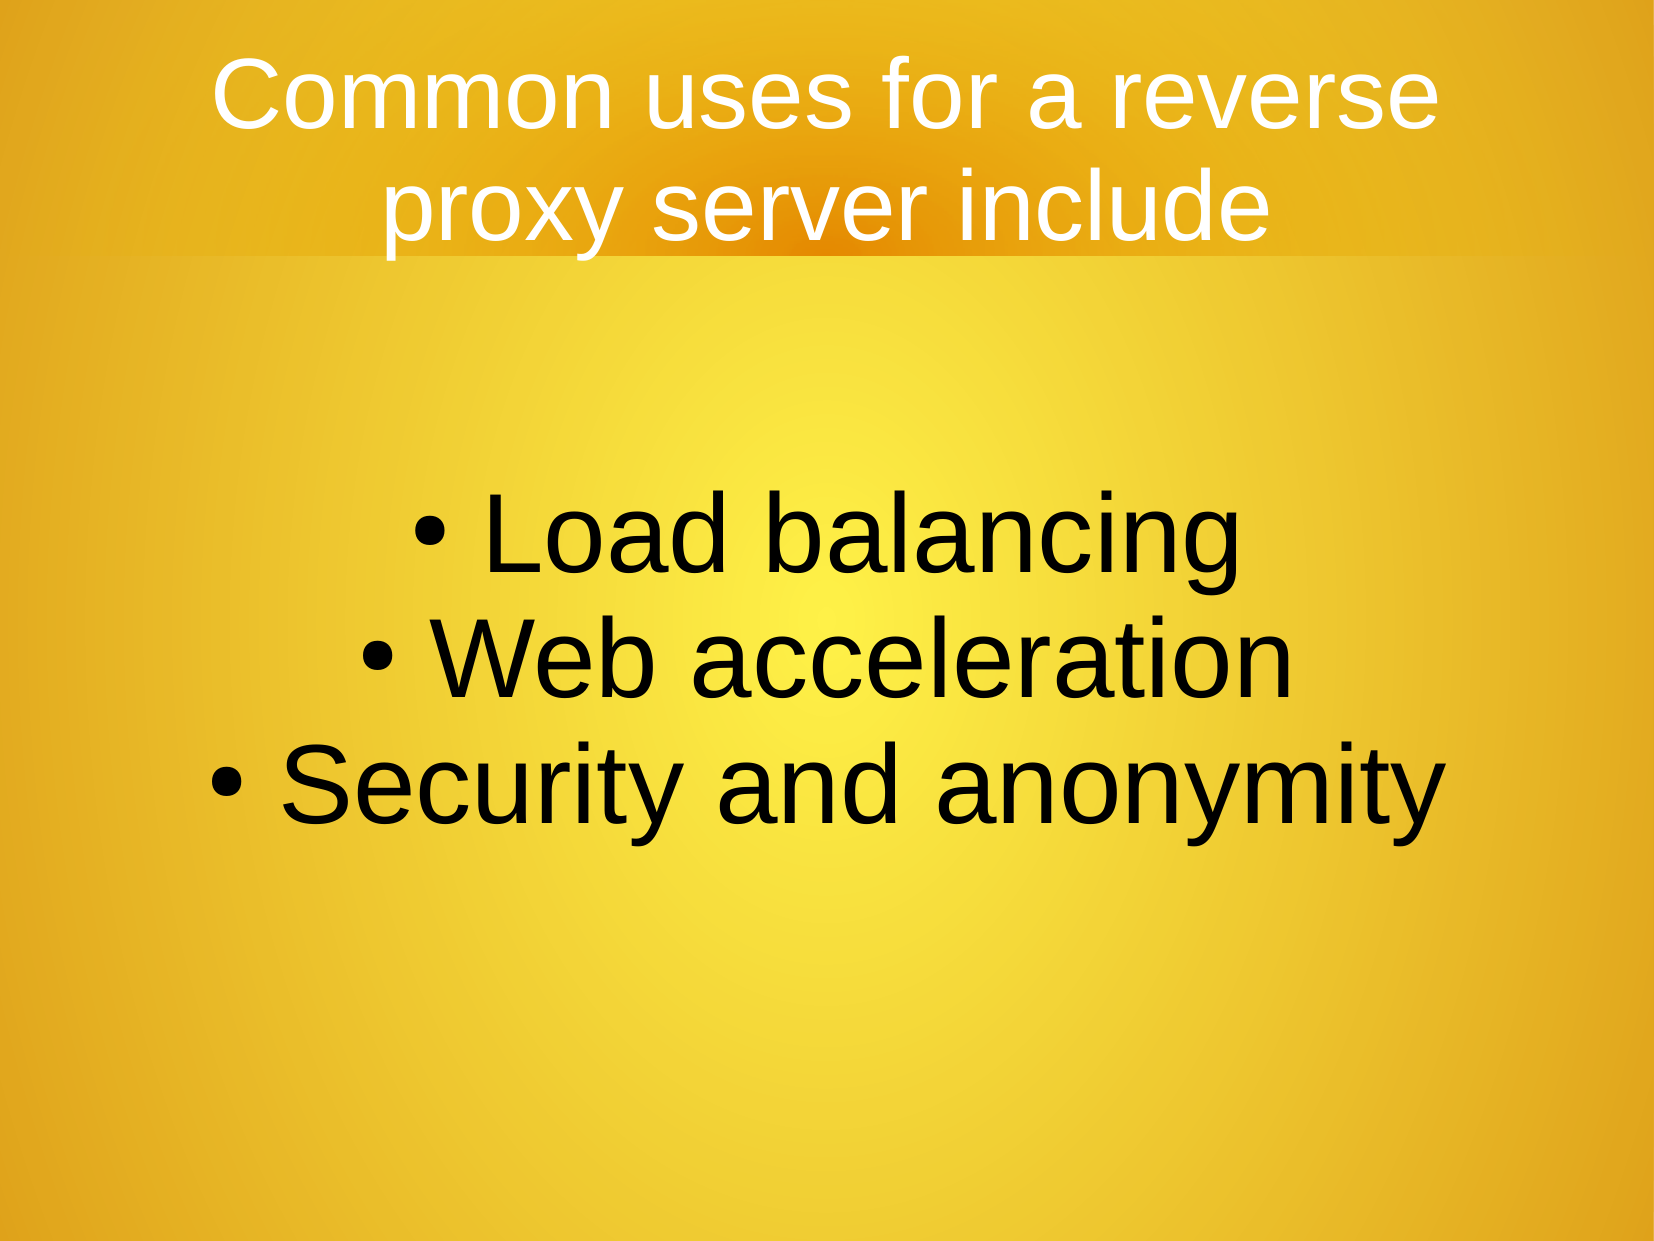

# Common uses for a reverse proxy server include
 Load balancing
 Web acceleration
 Security and anonymity